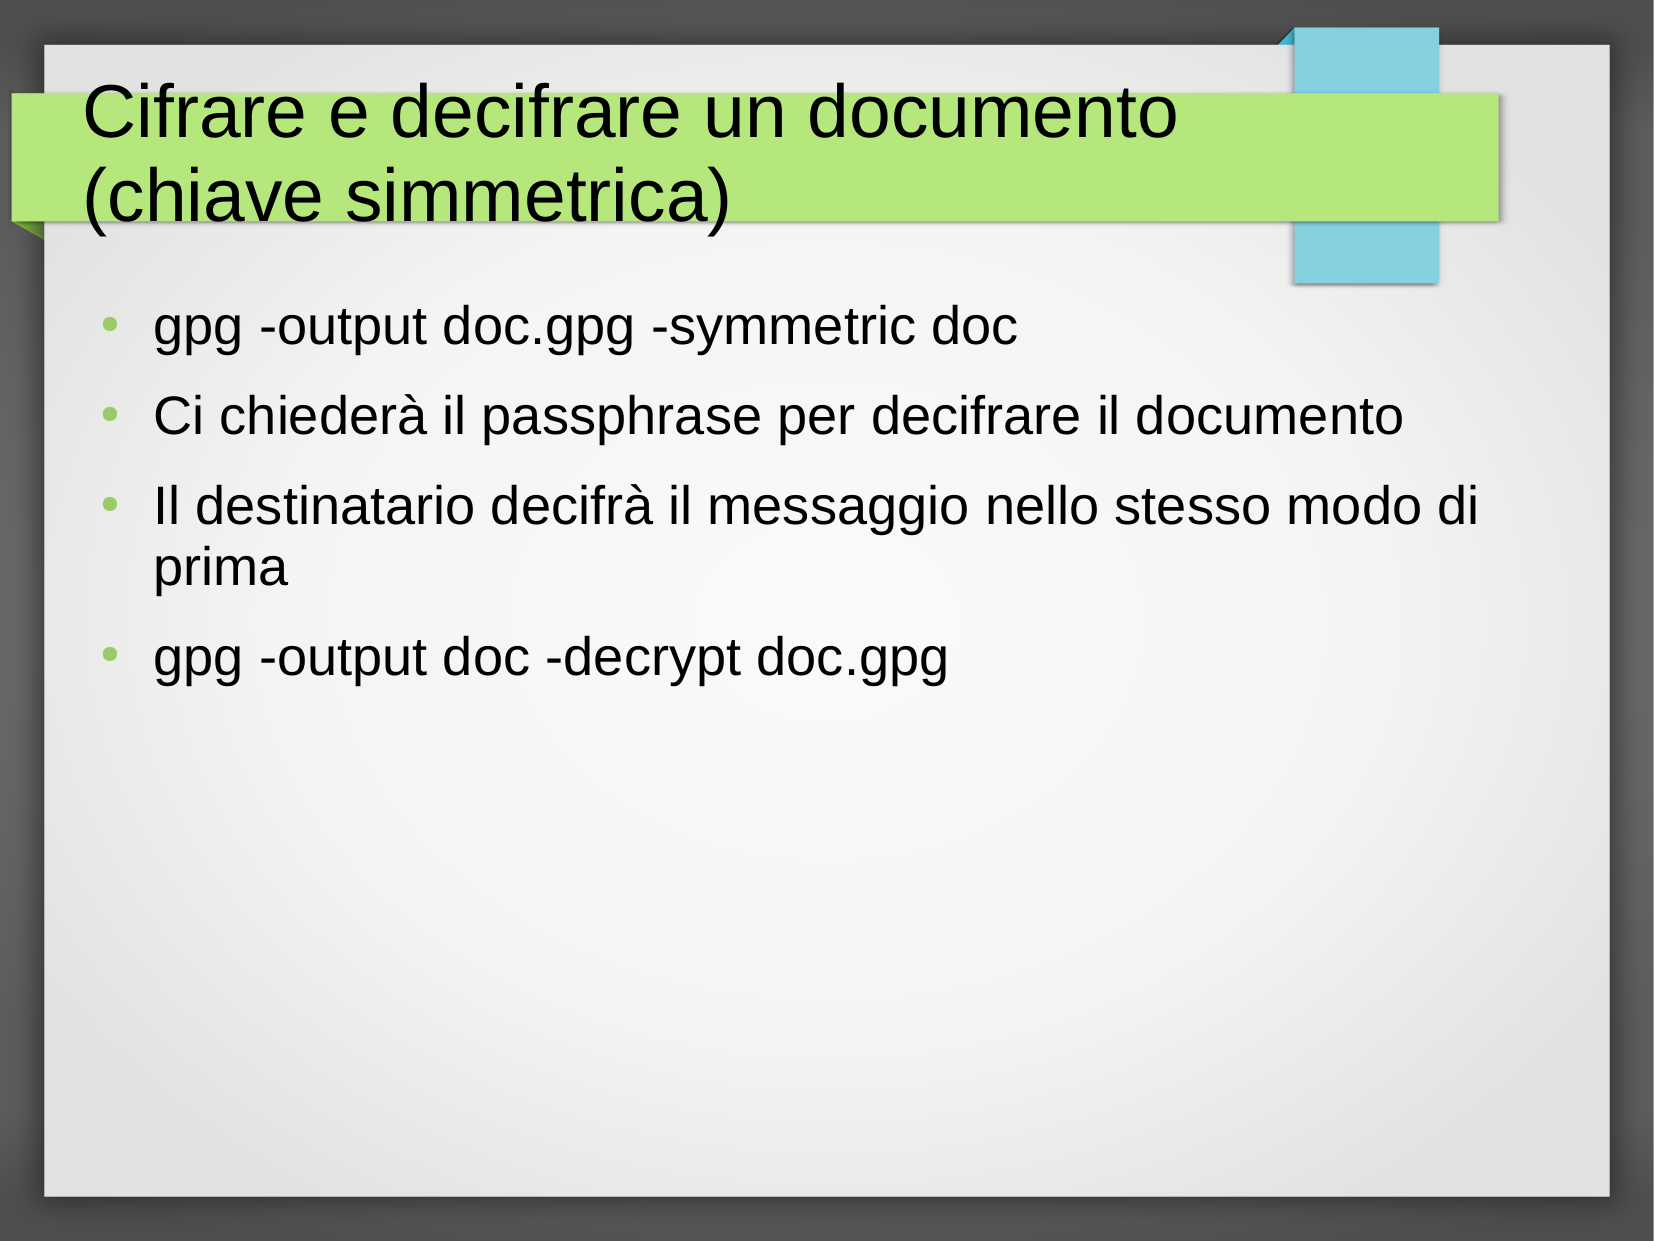

# Cifrare e decifrare un documento (chiave simmetrica)
gpg -output doc.gpg -symmetric doc
Ci chiederà il passphrase per decifrare il documento
Il destinatario decifrà il messaggio nello stesso modo di prima
gpg -output doc -decrypt doc.gpg